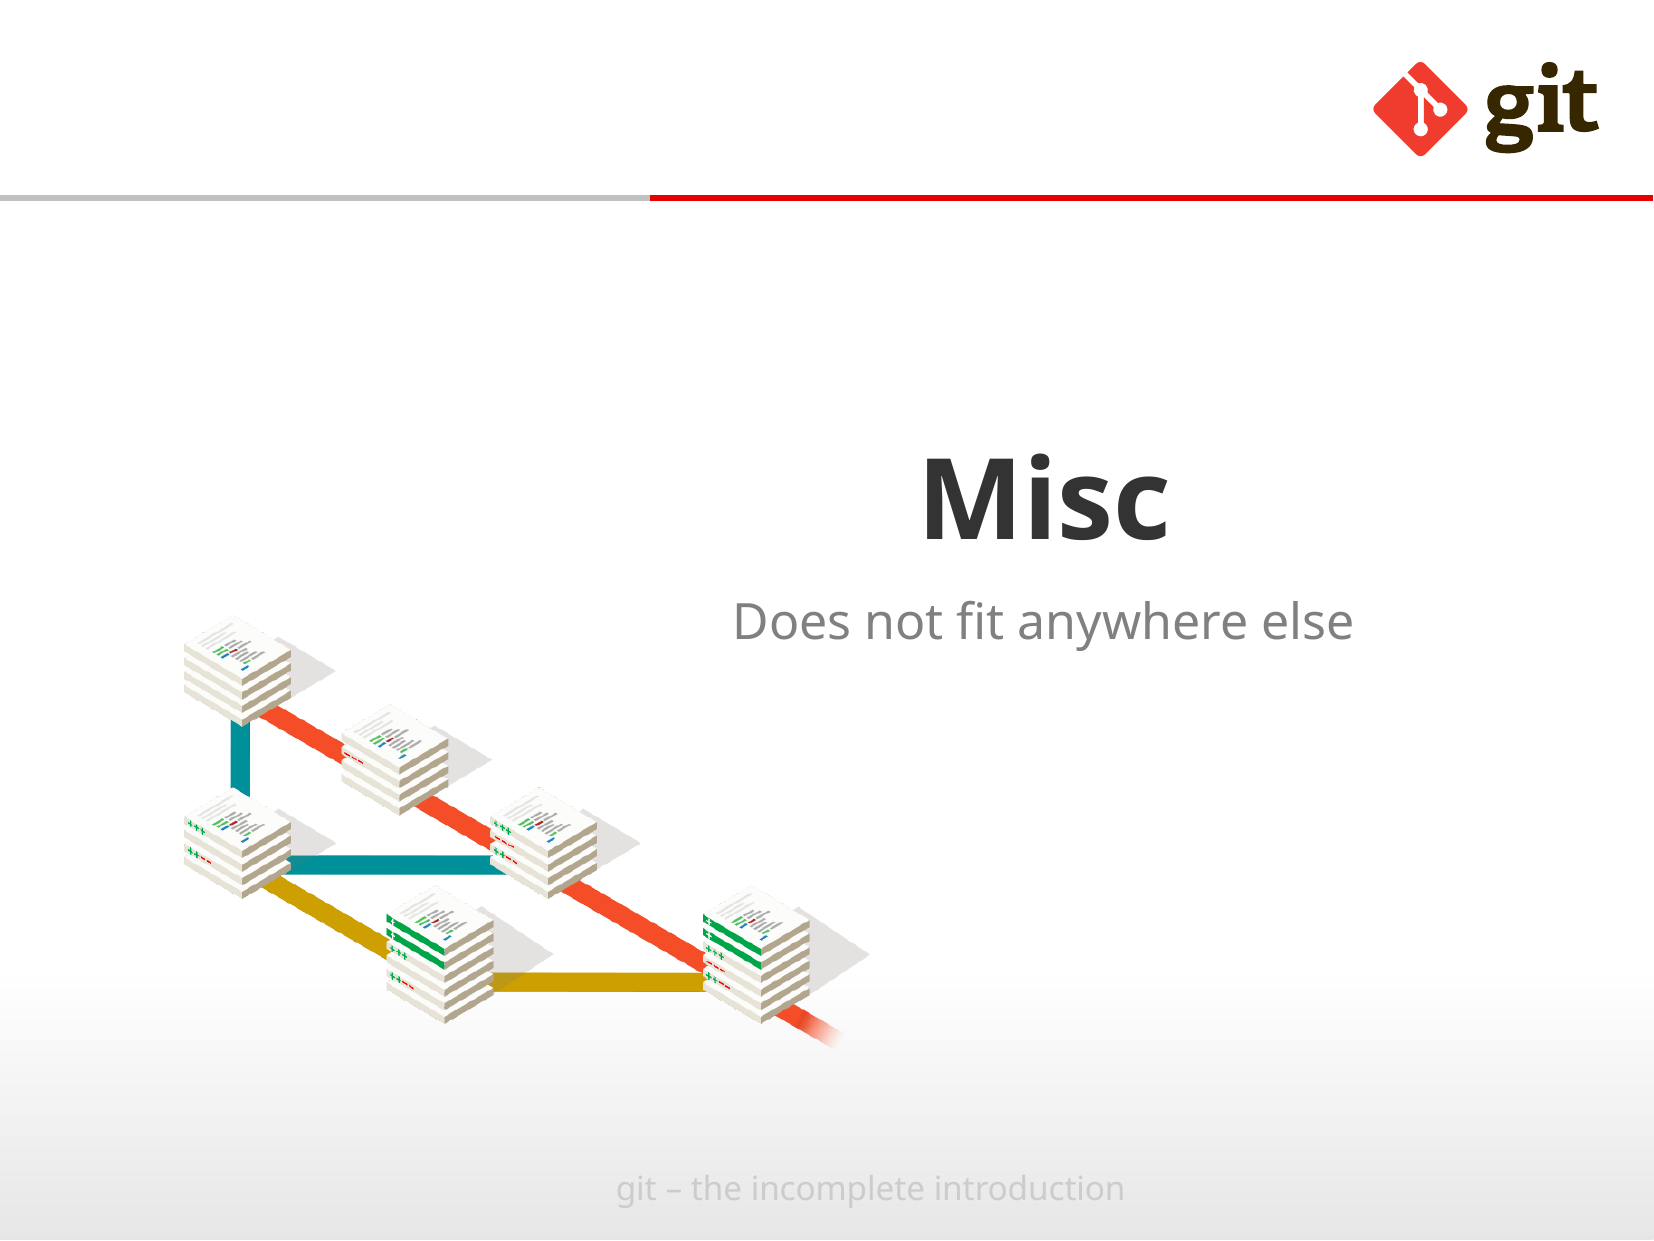

#
Misc
Does not fit anywhere else